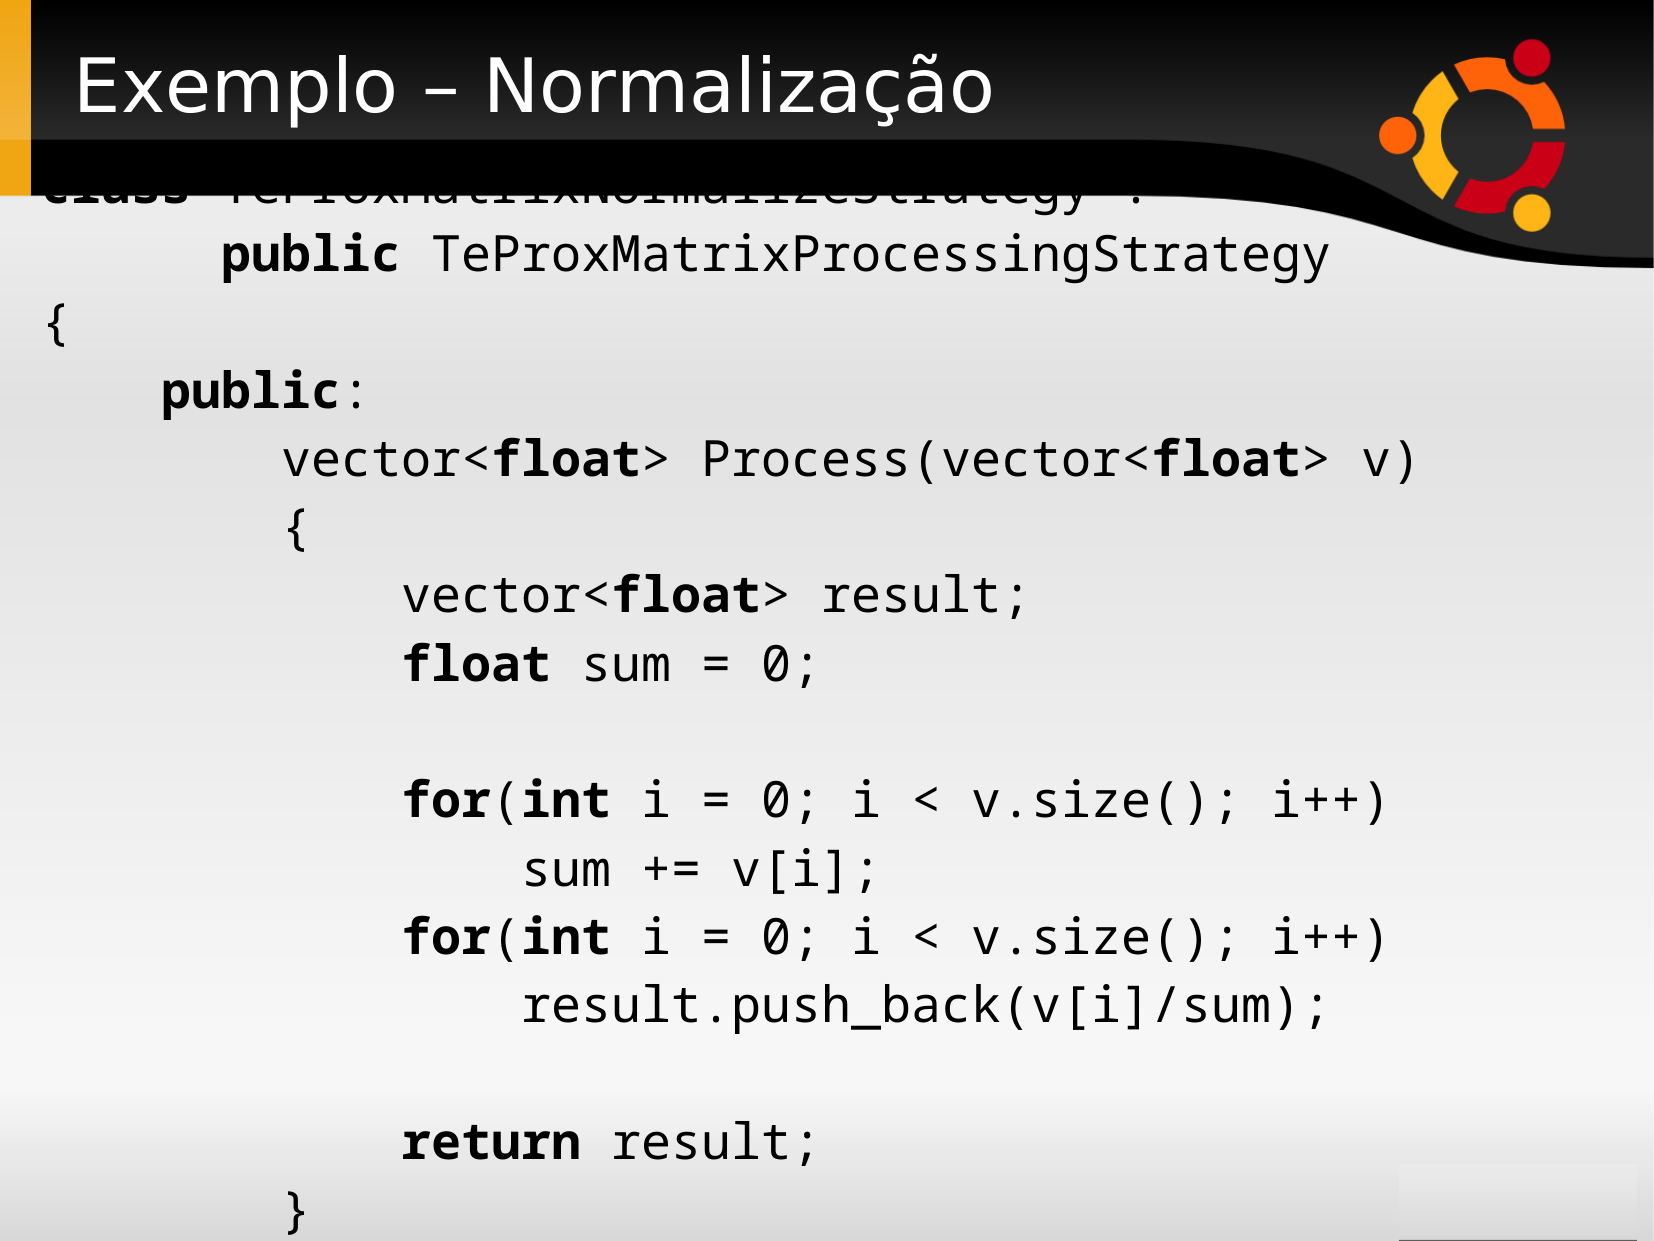

Exemplo – Normalização
class TeProxMatrixNormalizeStrategy :
 public TeProxMatrixProcessingStrategy
{
 public:
 vector<float> Process(vector<float> v)
 {
 vector<float> result;
 float sum = 0;
 for(int i = 0; i < v.size(); i++)
 sum += v[i];
 for(int i = 0; i < v.size(); i++)
 result.push_back(v[i]/sum);
 return result;
 }
};